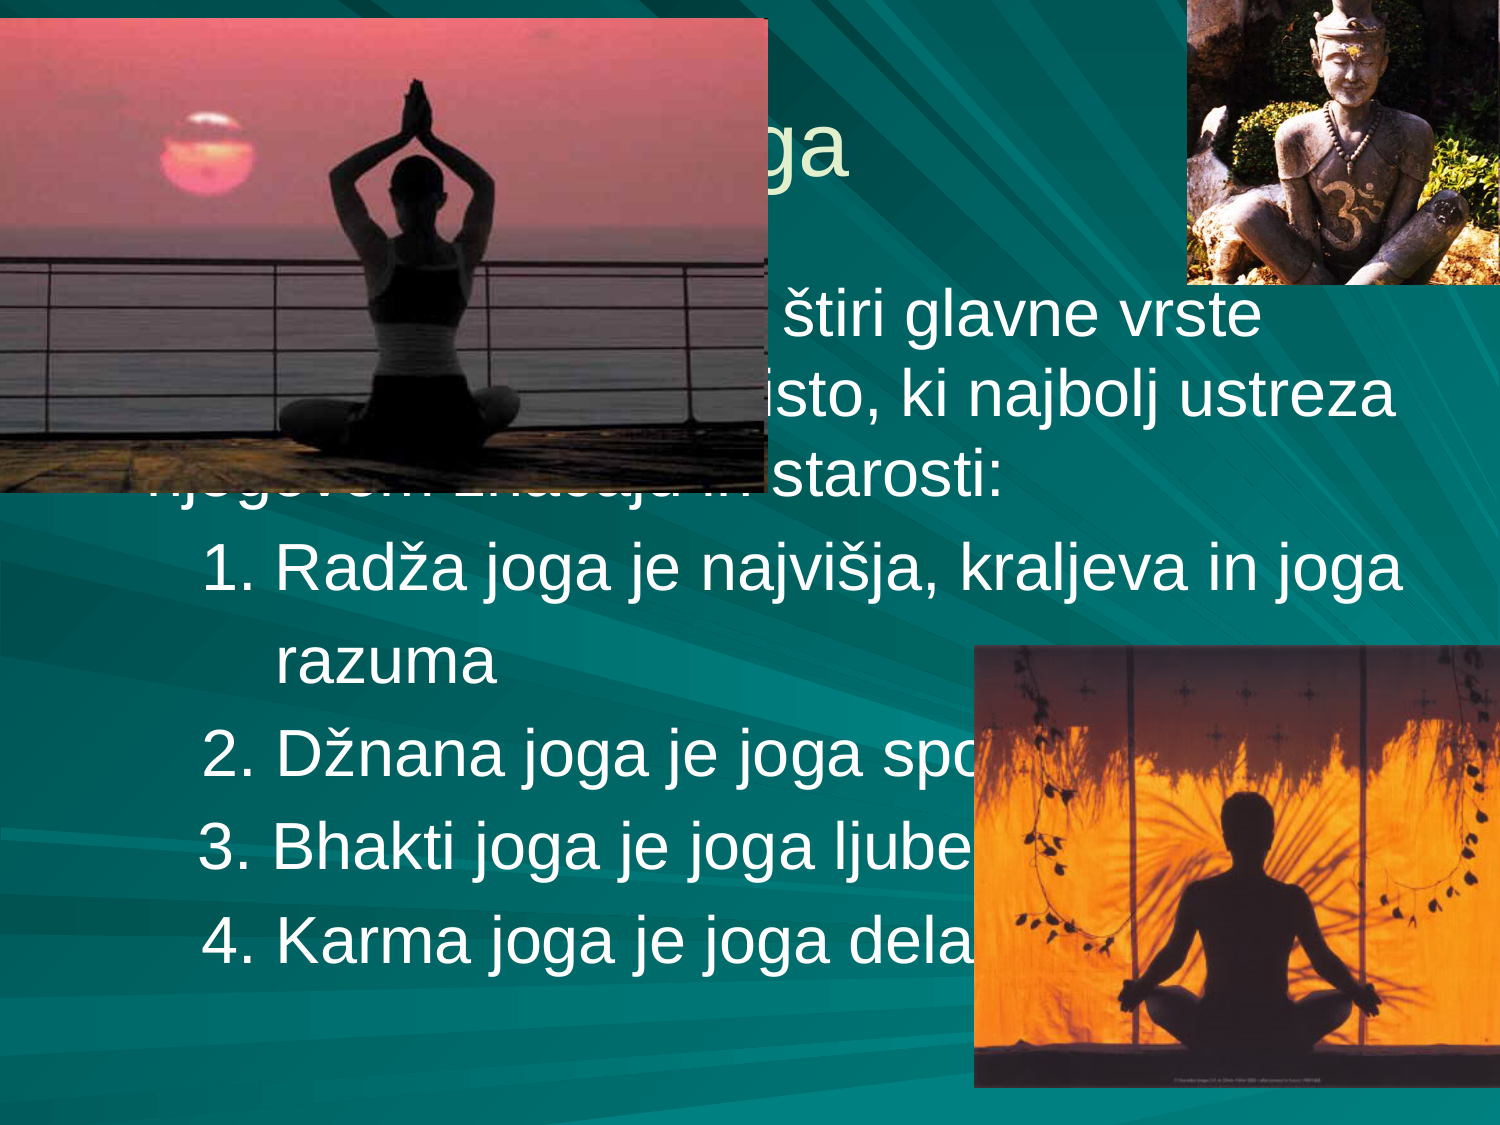

# Joga
V hinduizmu poznajo štiri glavne vrste joge. Vsak si izbere tisto, ki najbolj ustreza njegovem značaju in starosti:
 1. Radža joga je najvišja, kraljeva in joga
 razuma
	 2. Džnana joga je joga spoznanja
 3. Bhakti joga je joga ljubezni,
	 4. Karma joga je joga dela